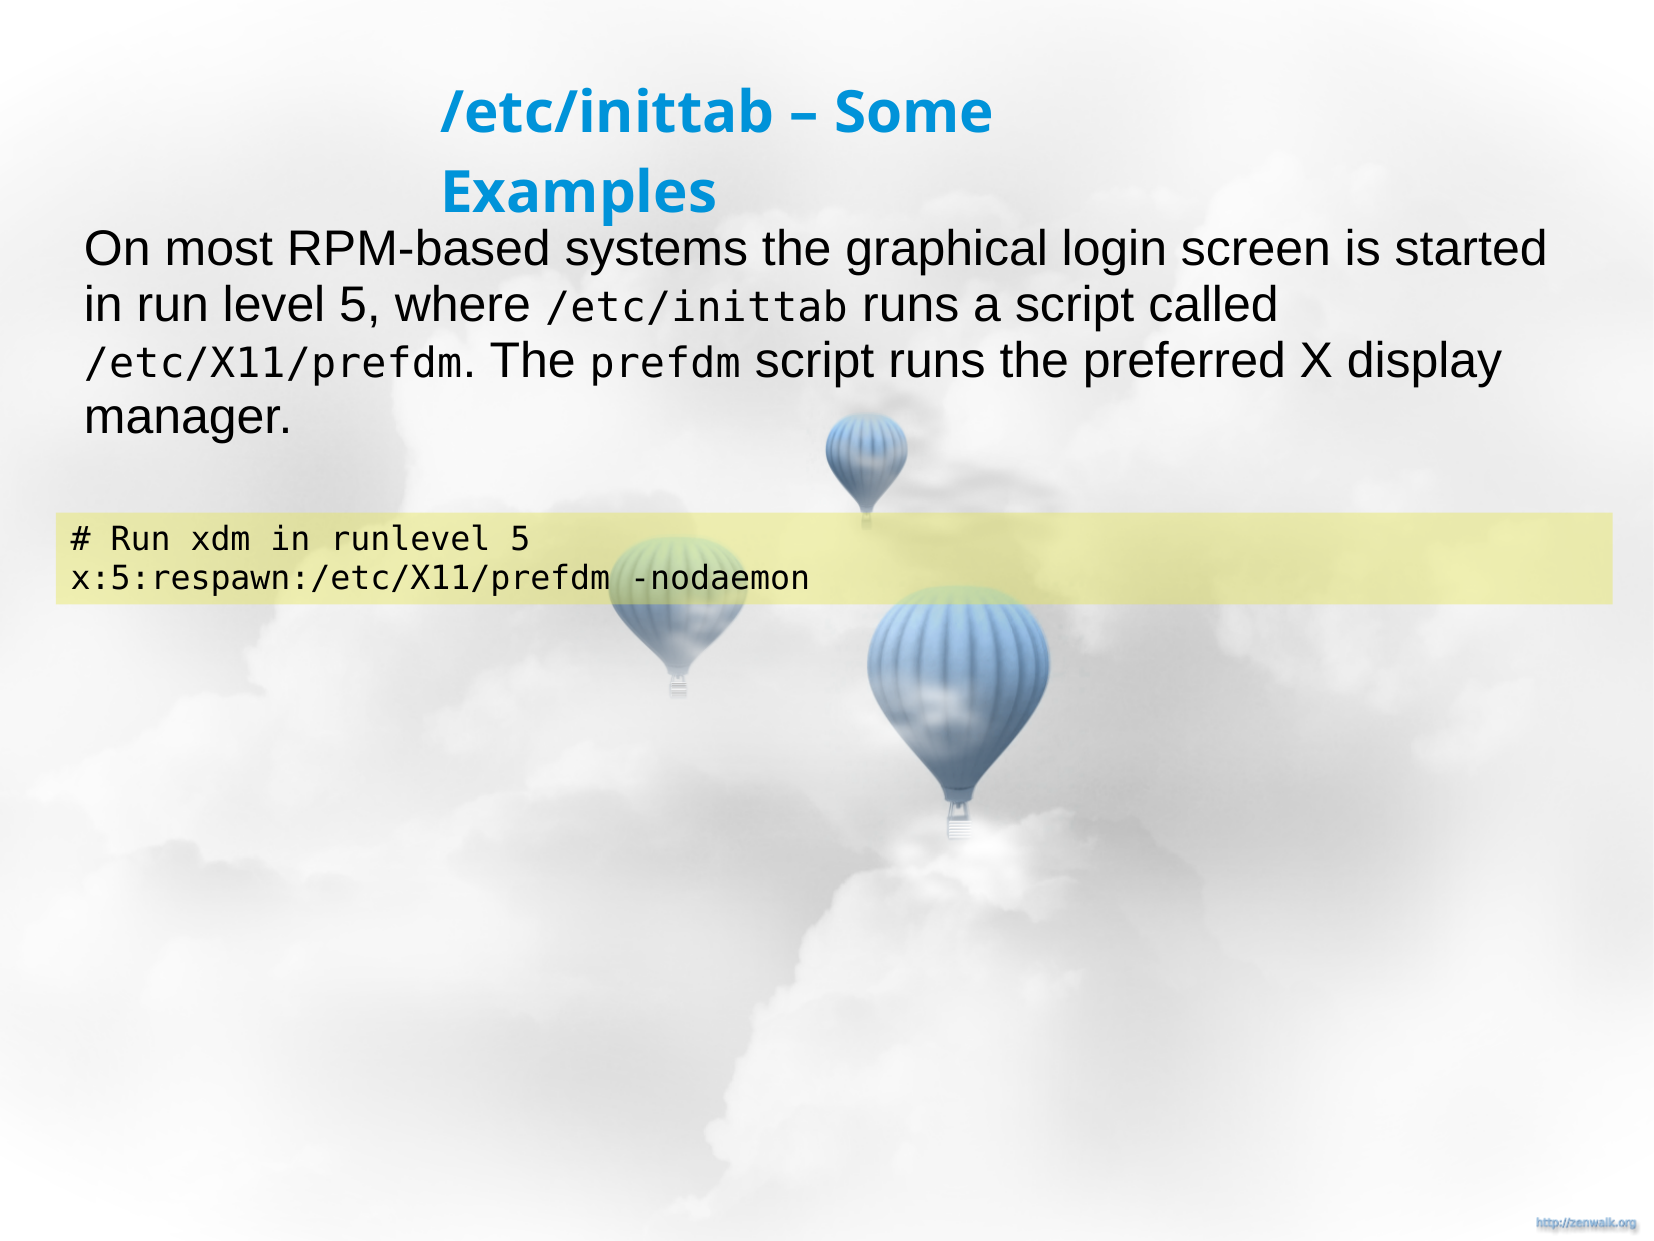

/etc/inittab – Some Examples
On most RPM-based systems the graphical login screen is started in run level 5, where /etc/inittab runs a script called /etc/X11/prefdm. The prefdm script runs the preferred X display manager.
# Run xdm in runlevel 5
x:5:respawn:/etc/X11/prefdm -nodaemon